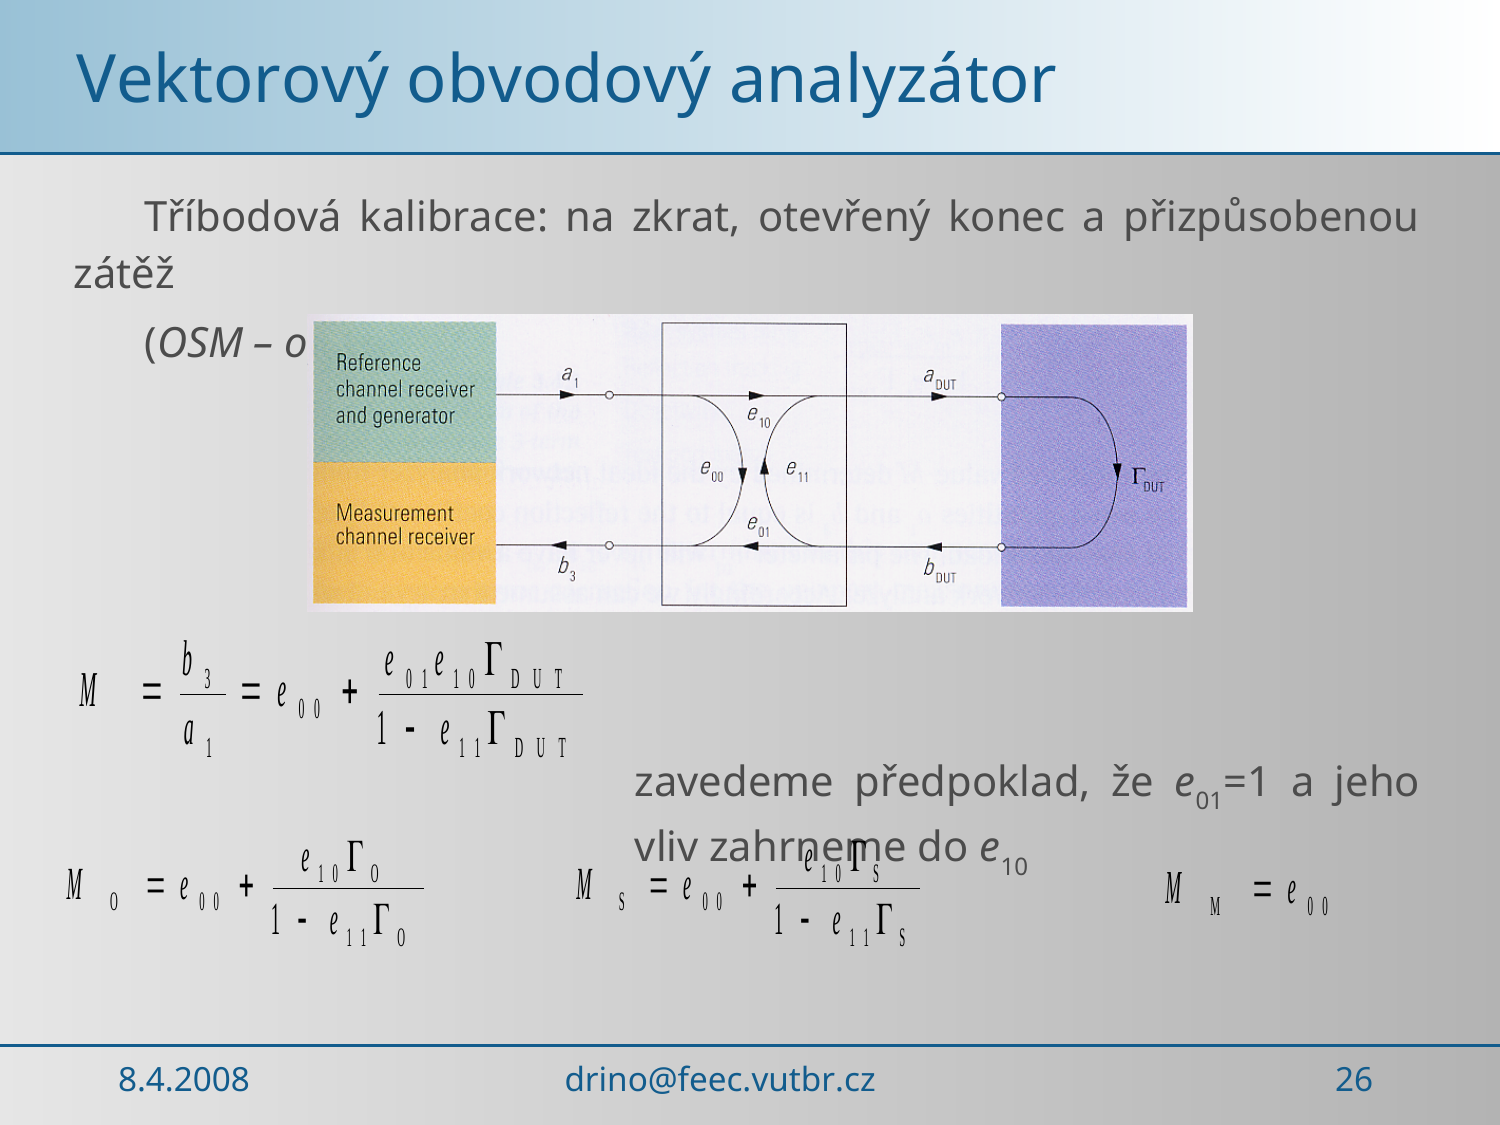

# Vektorový obvodový analyzátor
Tříbodová kalibrace: na zkrat, otevřený konec a přizpůsobenou zátěž
(OSM – open, short, match)
zavedeme předpoklad, že e01=1 a jeho vliv zahrneme do e10
8.4.2008
drino@feec.vutbr.cz